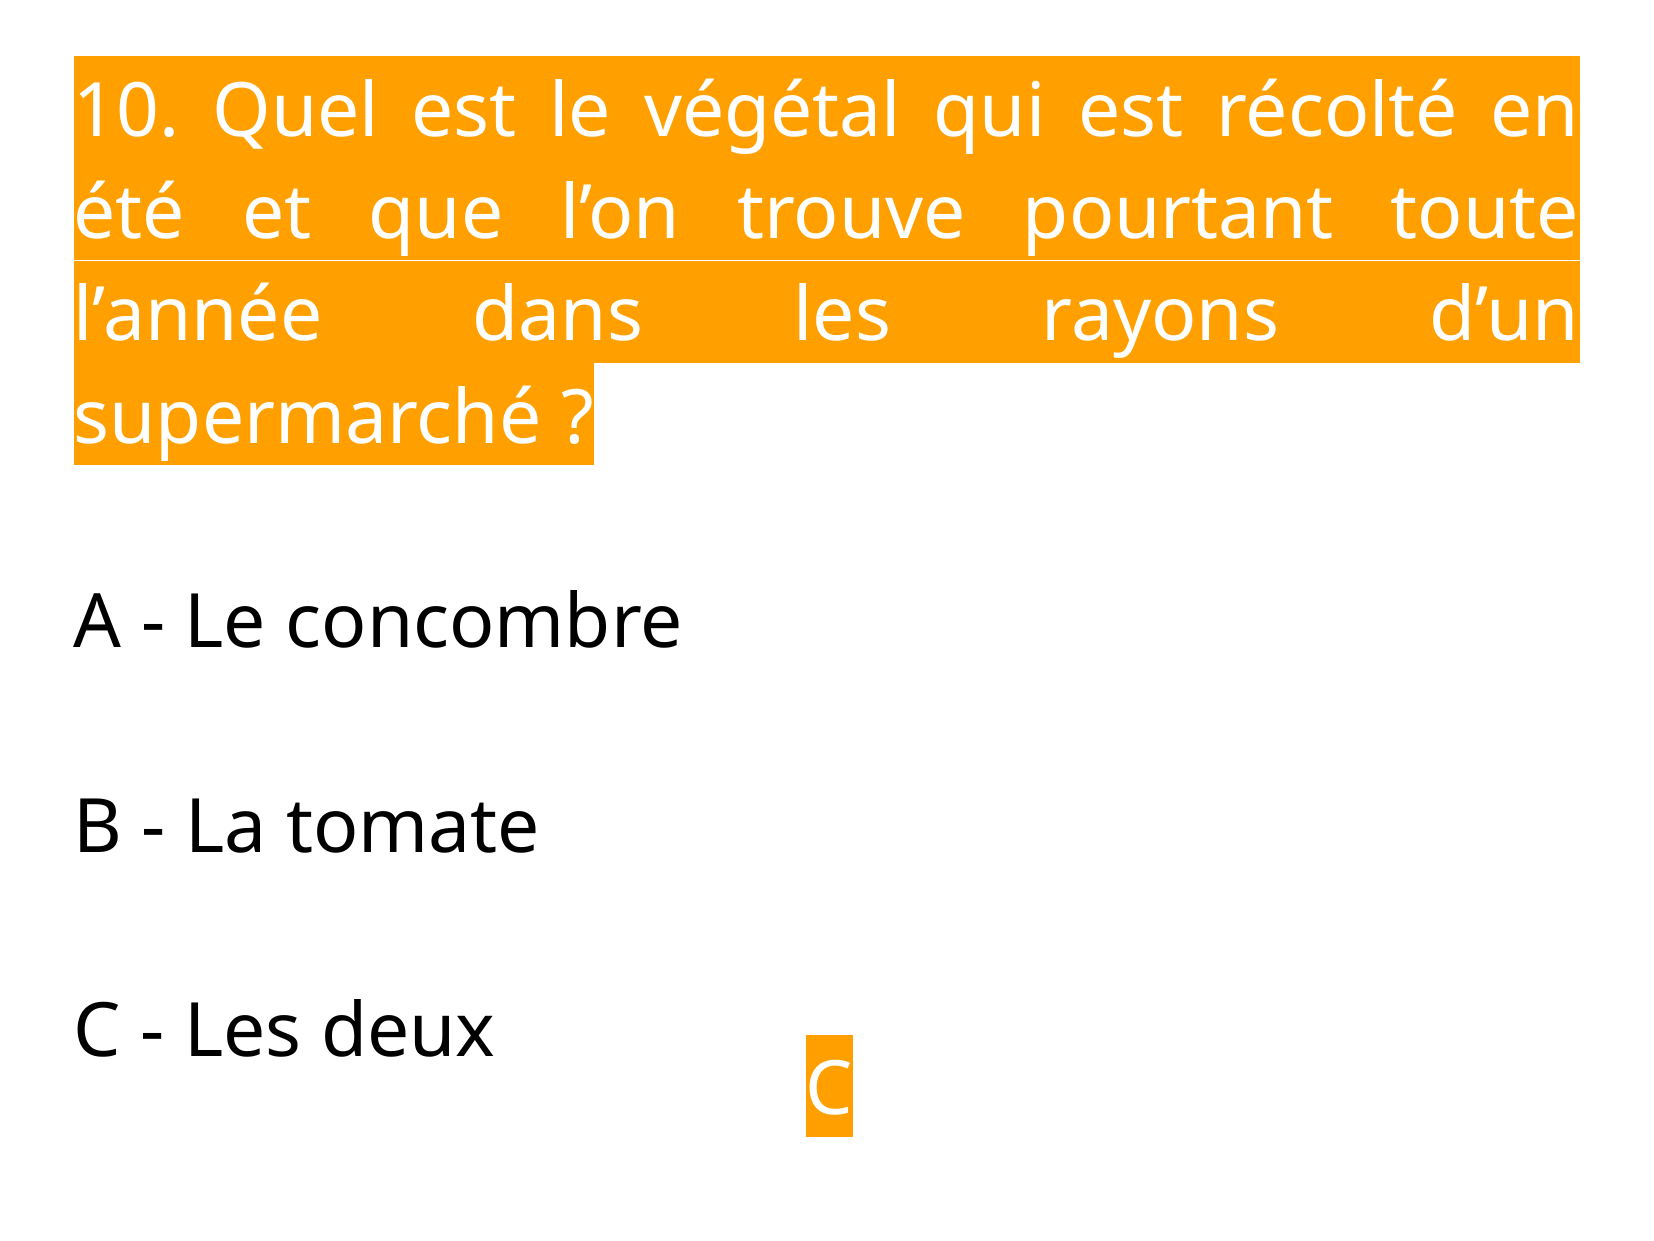

10. Quel est le végétal qui est récolté en été et que l’on trouve pourtant toute l’année dans les rayons d’un supermarché ?
A - Le concombre
B - La tomate
C - Les deux
C